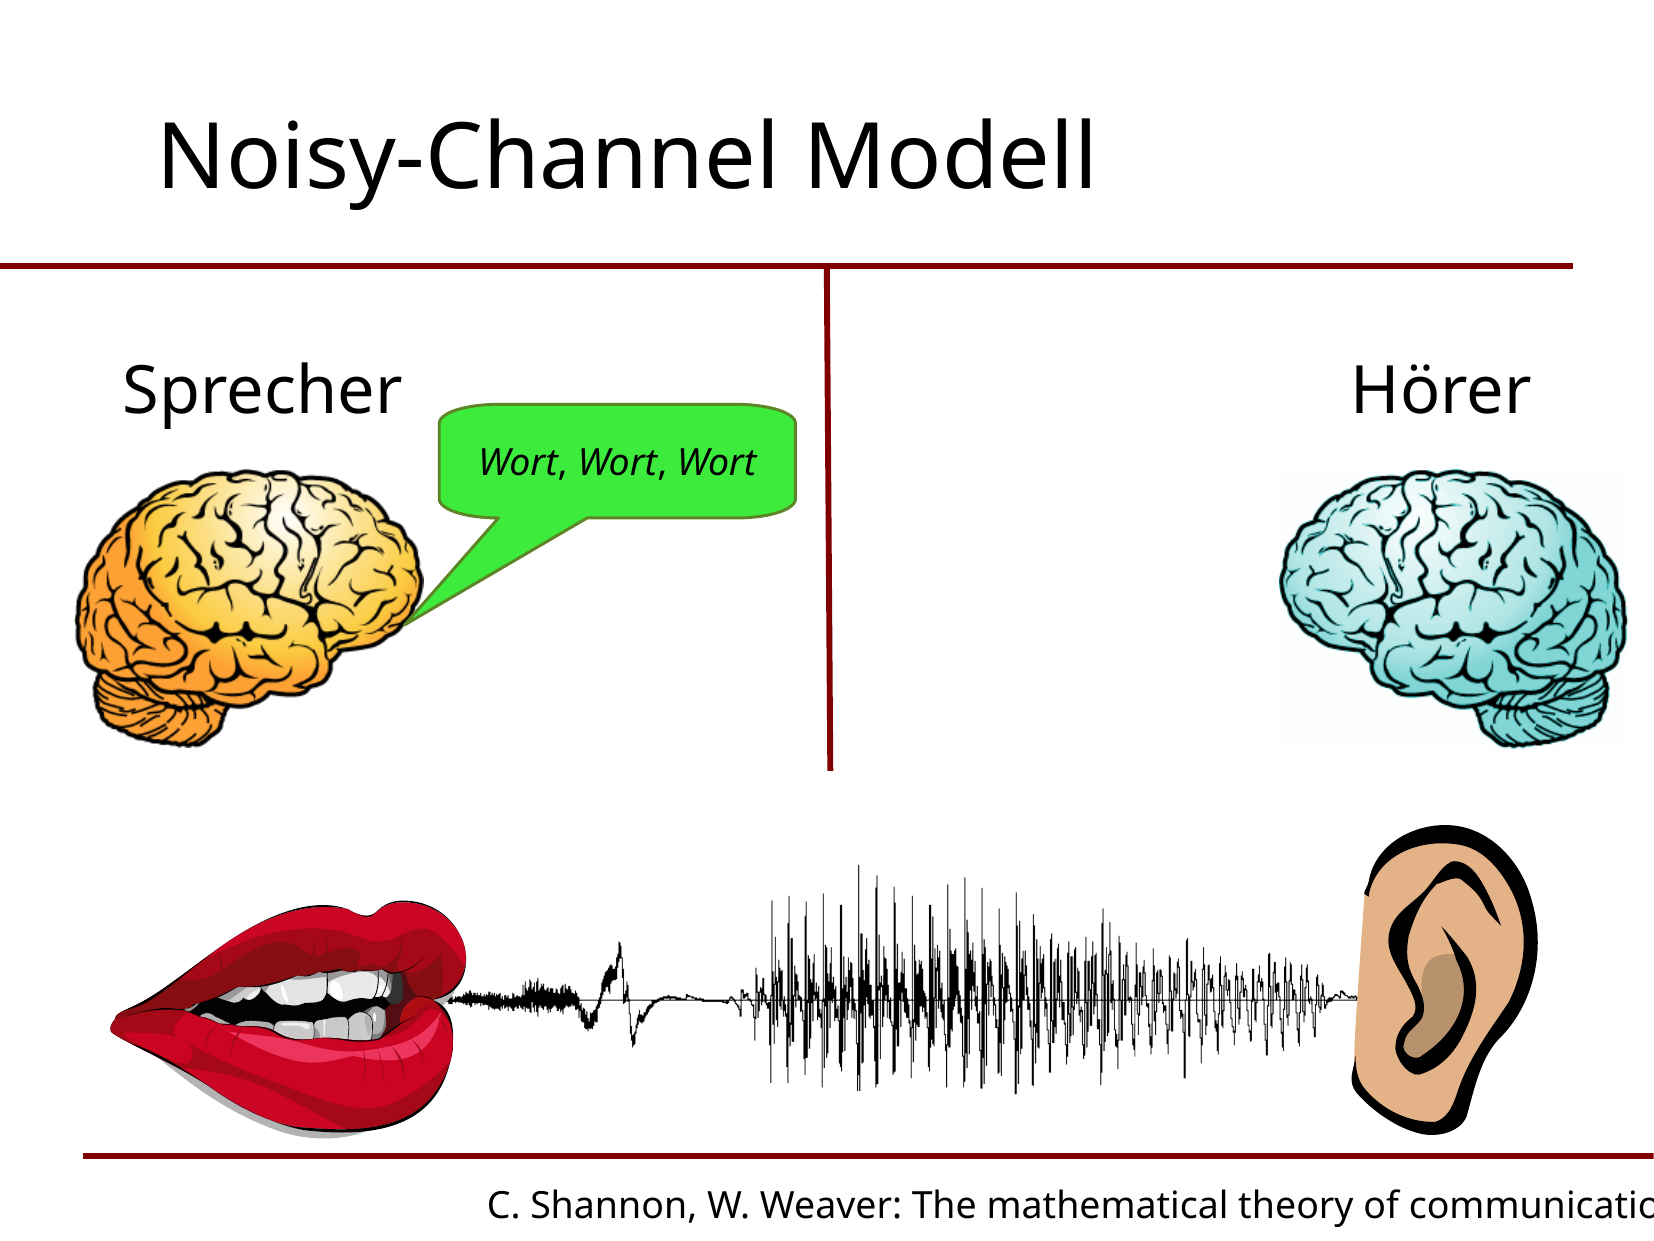

# Noisy-Channel Modell
Sprecher
Hörer
Wort, Wort, Wort
C. Shannon, W. Weaver: The mathematical theory of communication, 1949.